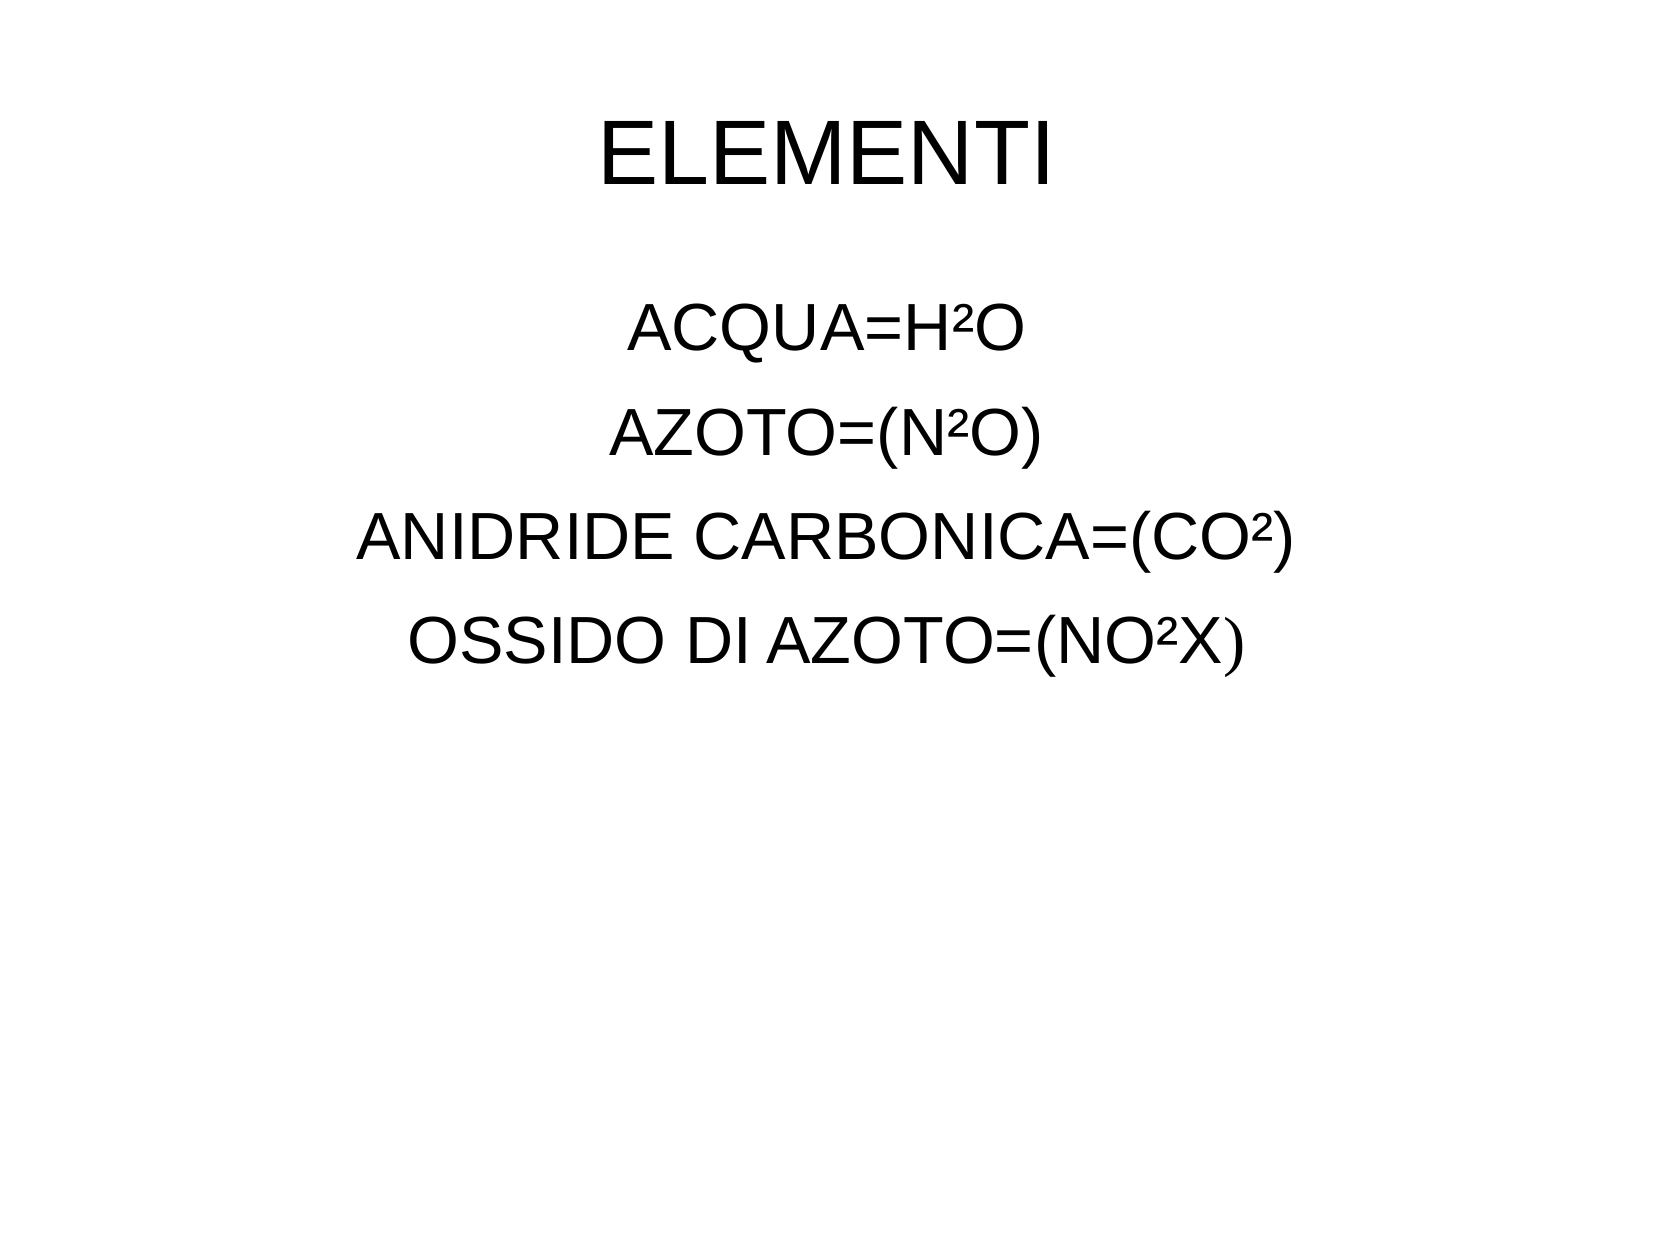

# ELEMENTI
ACQUA=H²O
AZOTO=(N²O)
ANIDRIDE CARBONICA=(CO²)
OSSIDO DI AZOTO=(NO²X)